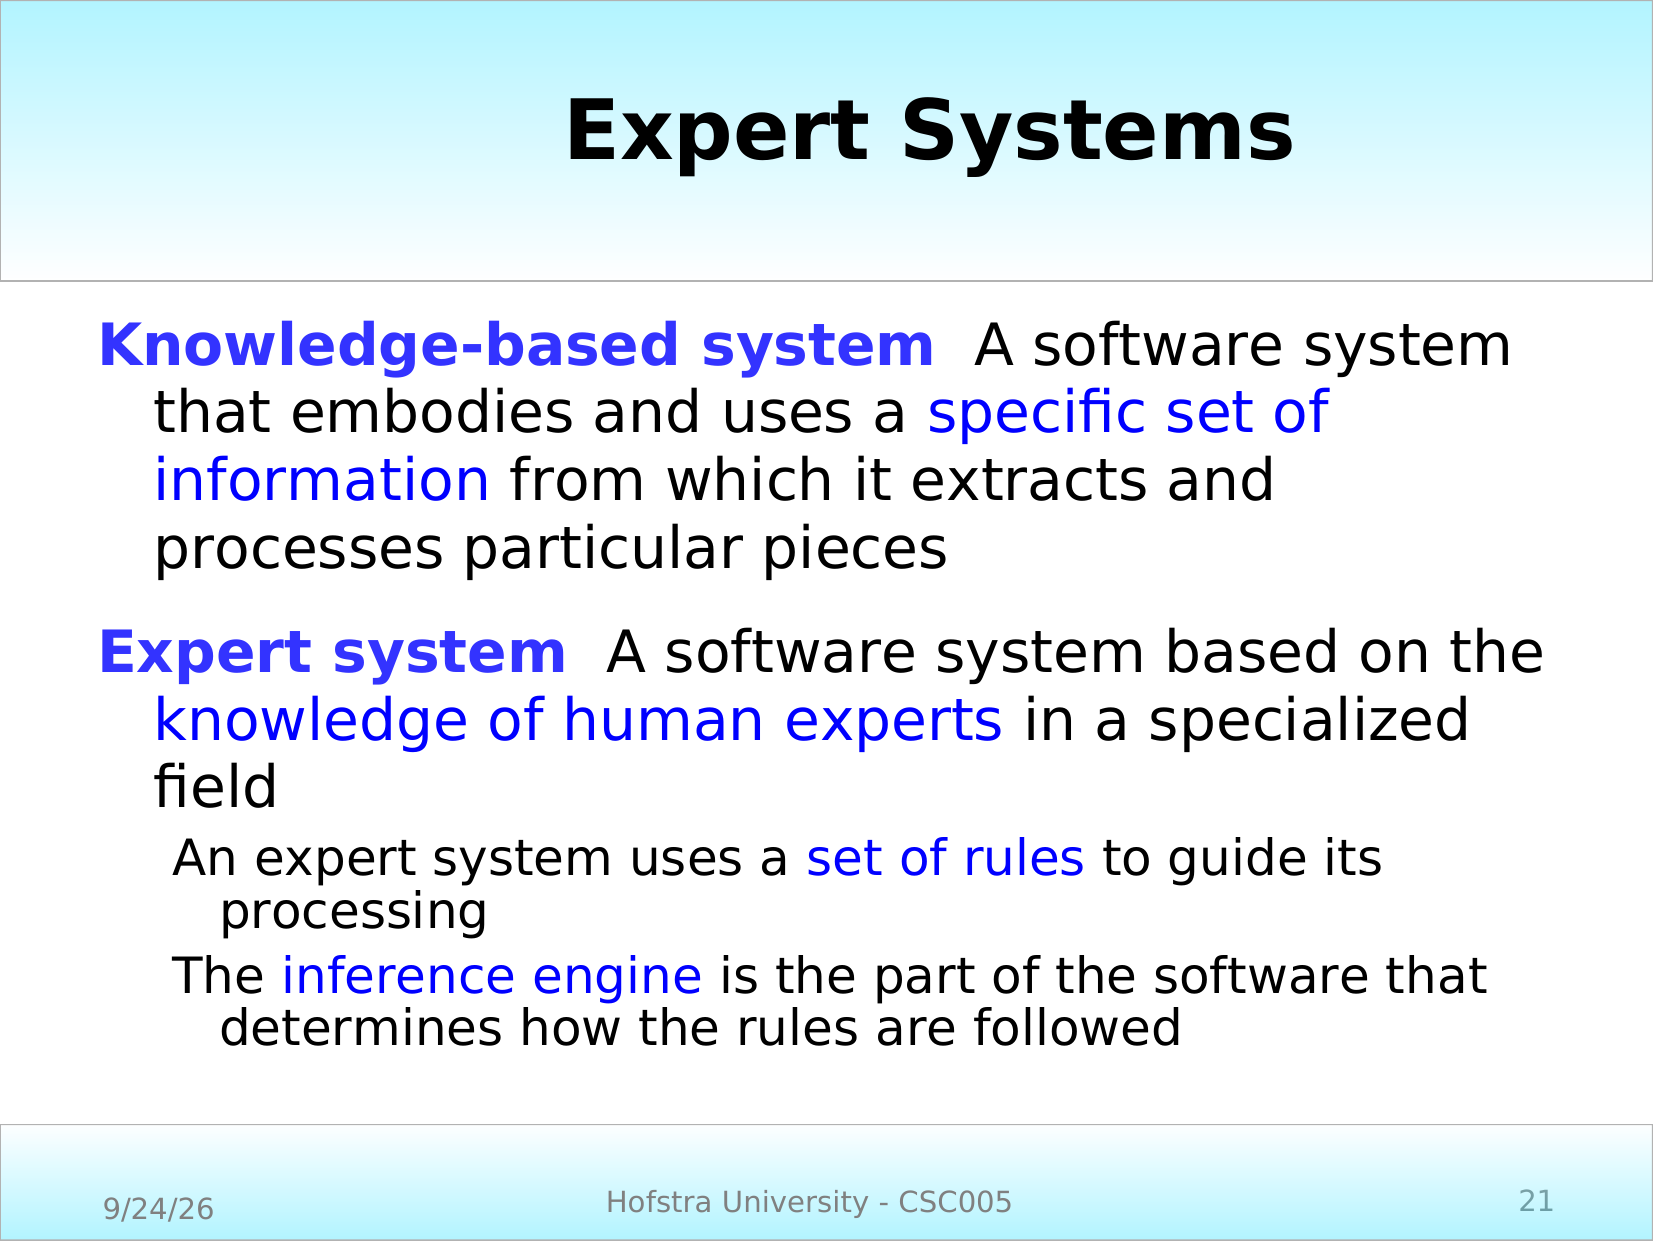

# Expert Systems
Knowledge-based system A software system that embodies and uses a specific set of information from which it extracts and processes particular pieces
Expert system A software system based on the knowledge of human experts in a specialized field
An expert system uses a set of rules to guide its processing
The inference engine is the part of the software that determines how the rules are followed
21
Hofstra University - CSC005